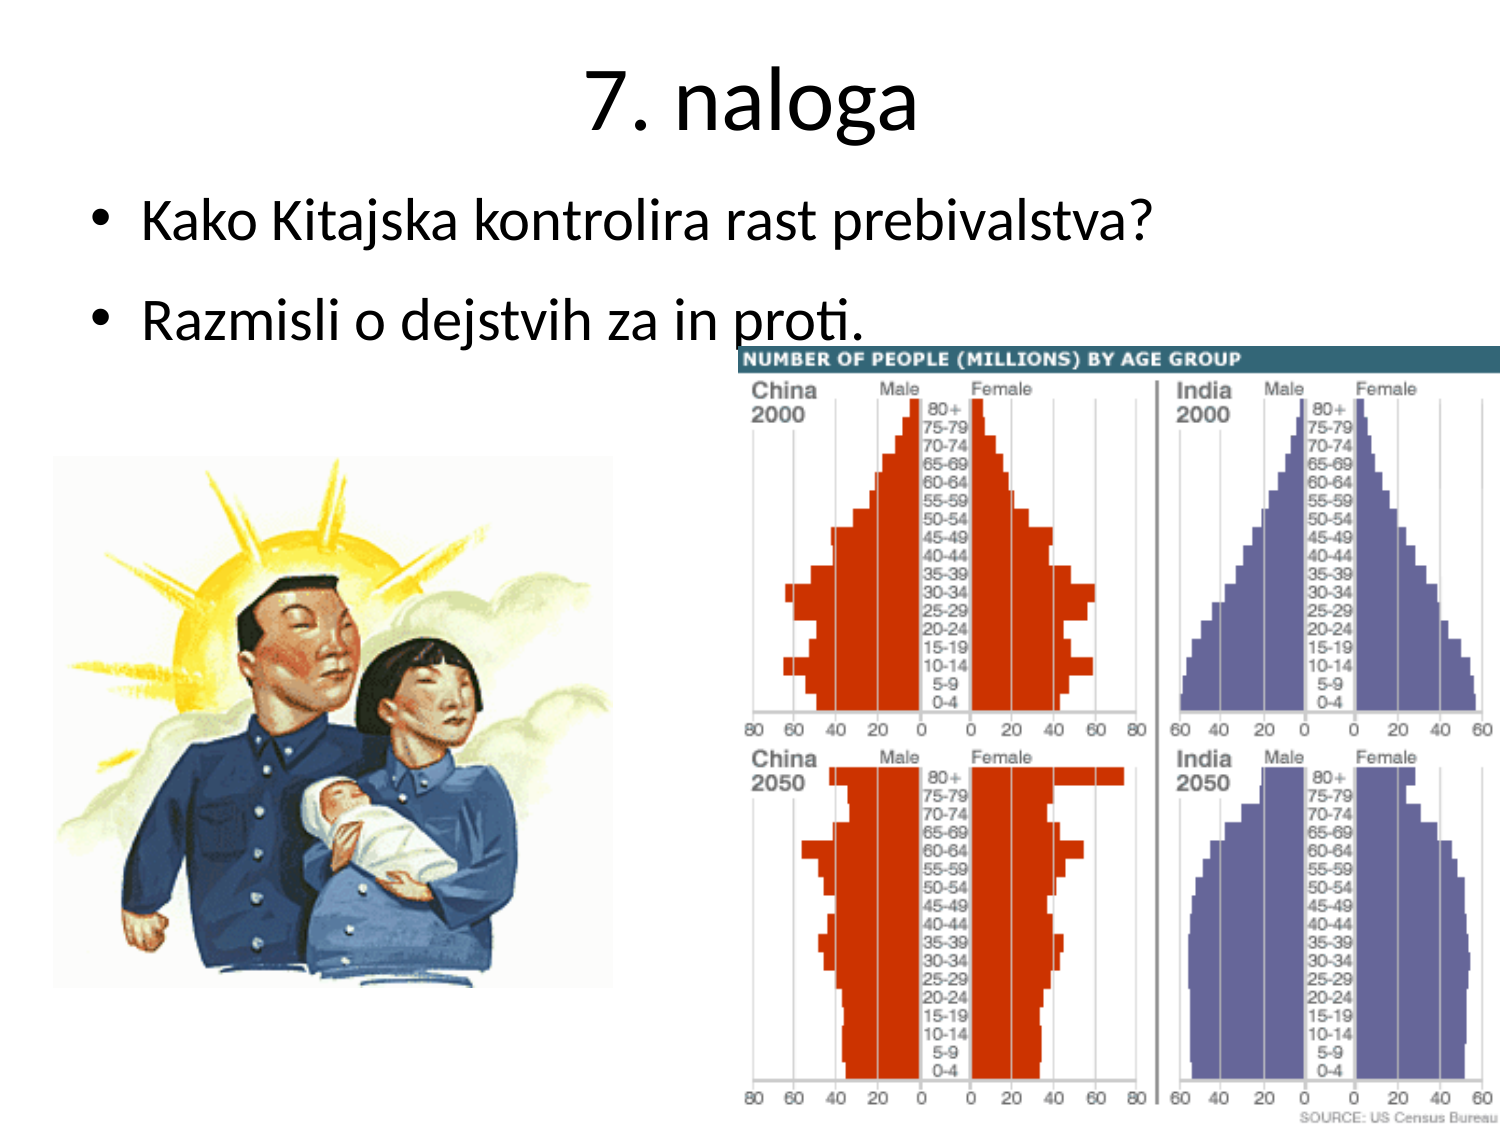

# 7. naloga
Kako Kitajska kontrolira rast prebivalstva?
Razmisli o dejstvih za in proti.